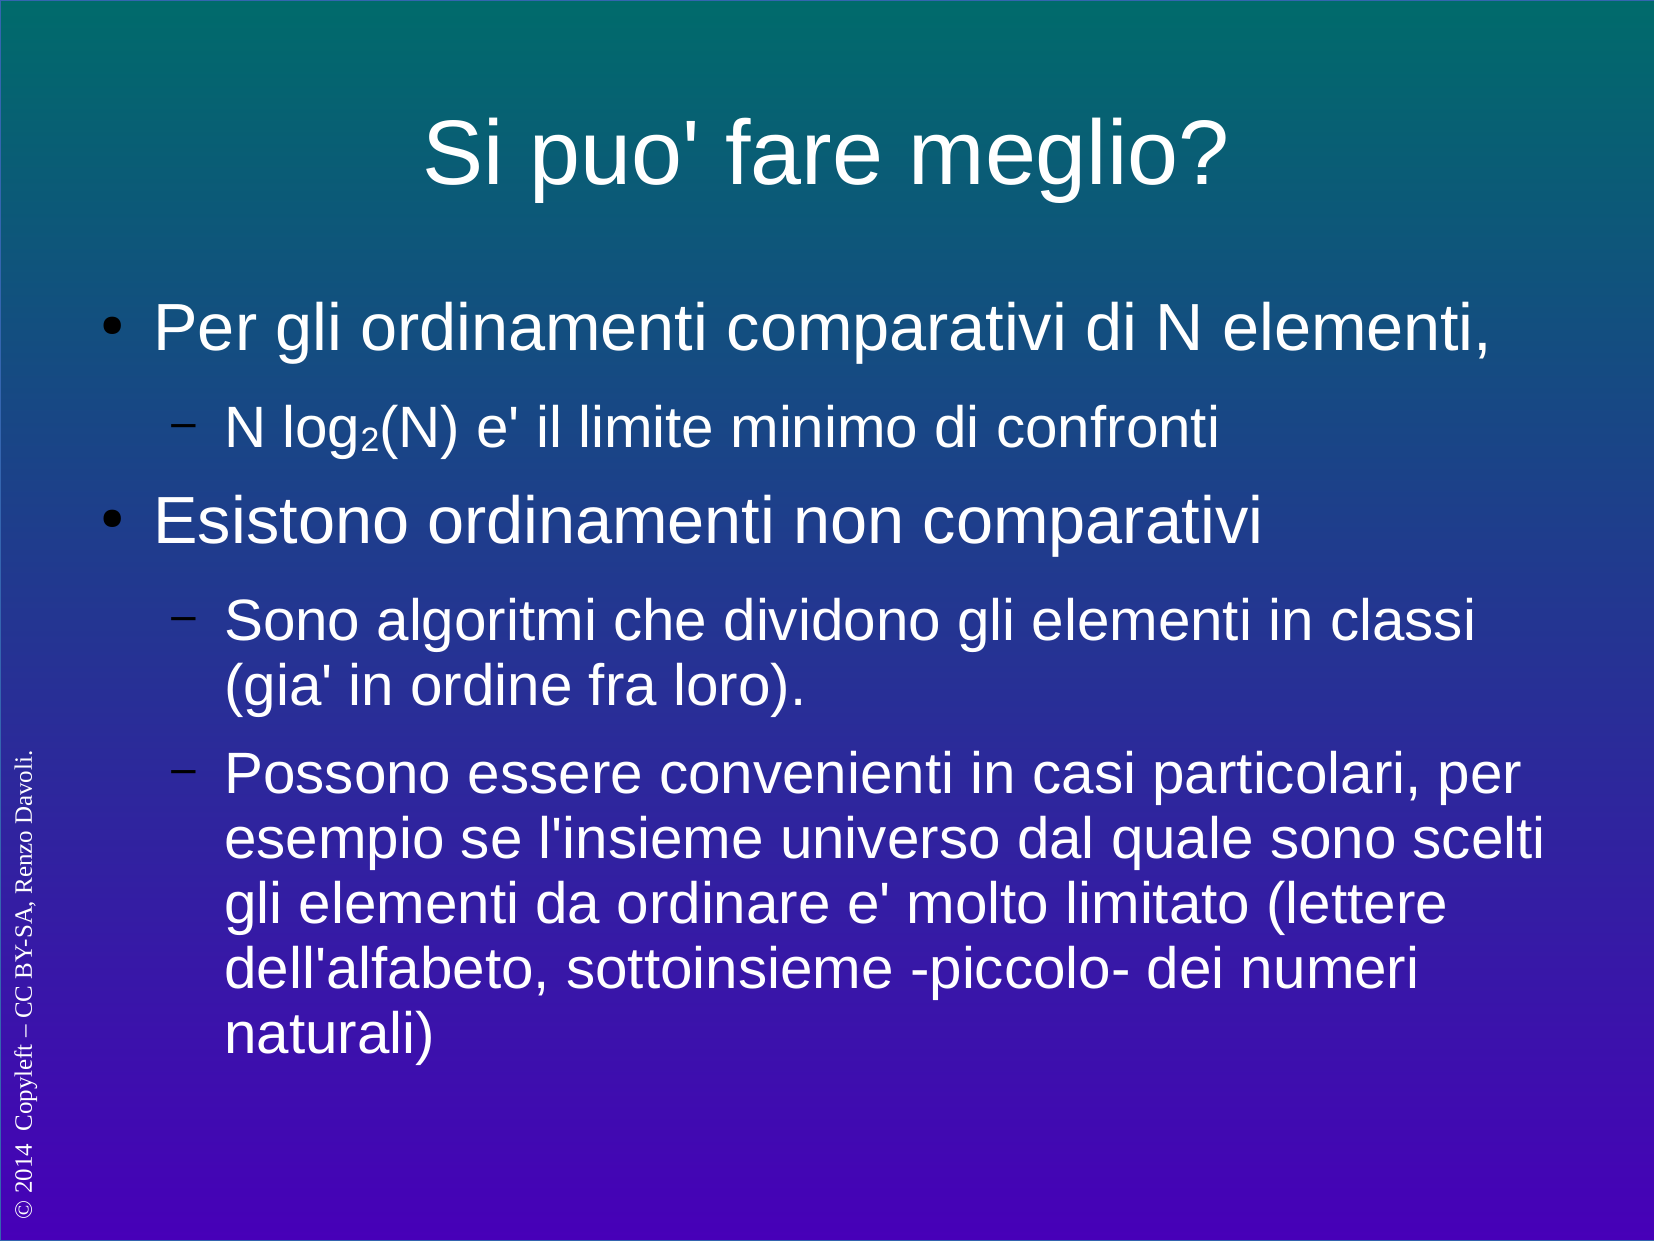

# Si puo' fare meglio?
Per gli ordinamenti comparativi di N elementi,
N log2(N) e' il limite minimo di confronti
Esistono ordinamenti non comparativi
Sono algoritmi che dividono gli elementi in classi (gia' in ordine fra loro).
Possono essere convenienti in casi particolari, per esempio se l'insieme universo dal quale sono scelti gli elementi da ordinare e' molto limitato (lettere dell'alfabeto, sottoinsieme -piccolo- dei numeri naturali)